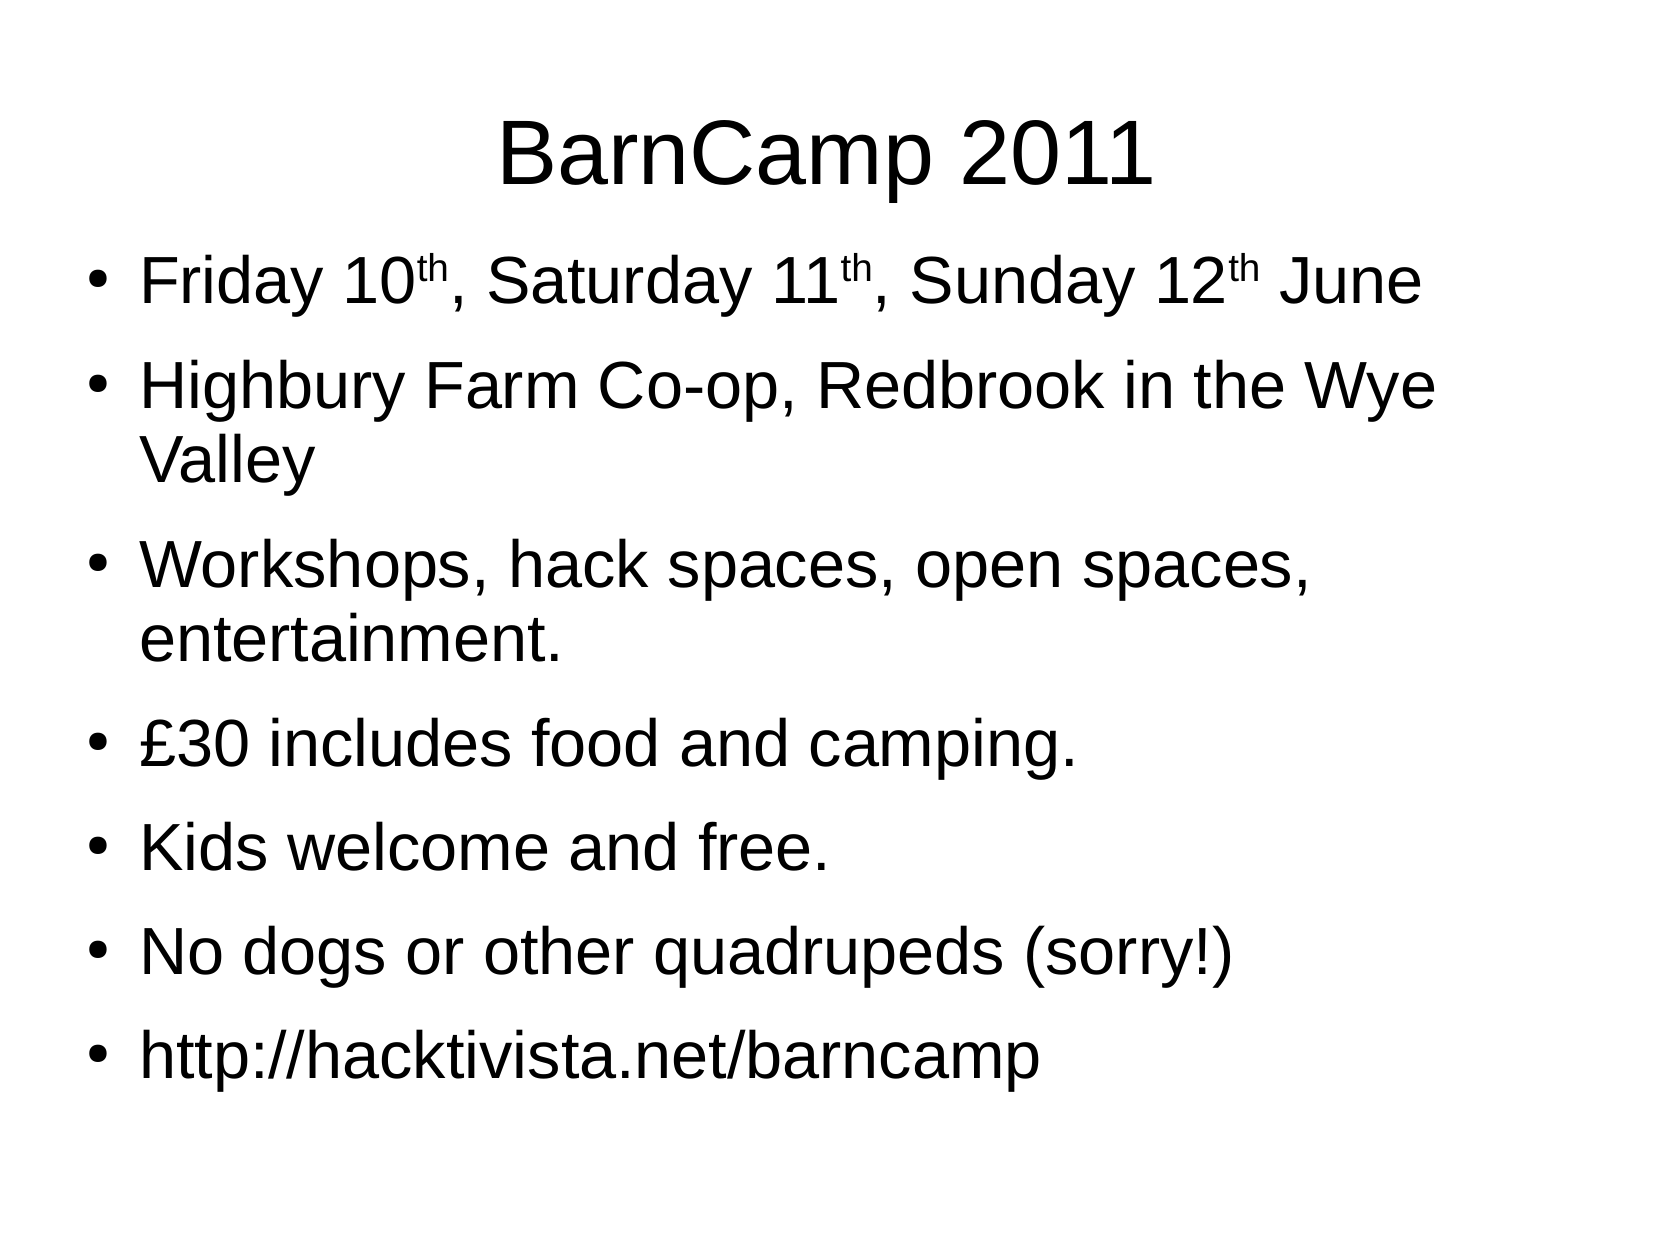

# BarnCamp 2011
Friday 10th, Saturday 11th, Sunday 12th June
Highbury Farm Co-op, Redbrook in the Wye Valley
Workshops, hack spaces, open spaces, entertainment.
£30 includes food and camping.
Kids welcome and free.
No dogs or other quadrupeds (sorry!)
http://hacktivista.net/barncamp